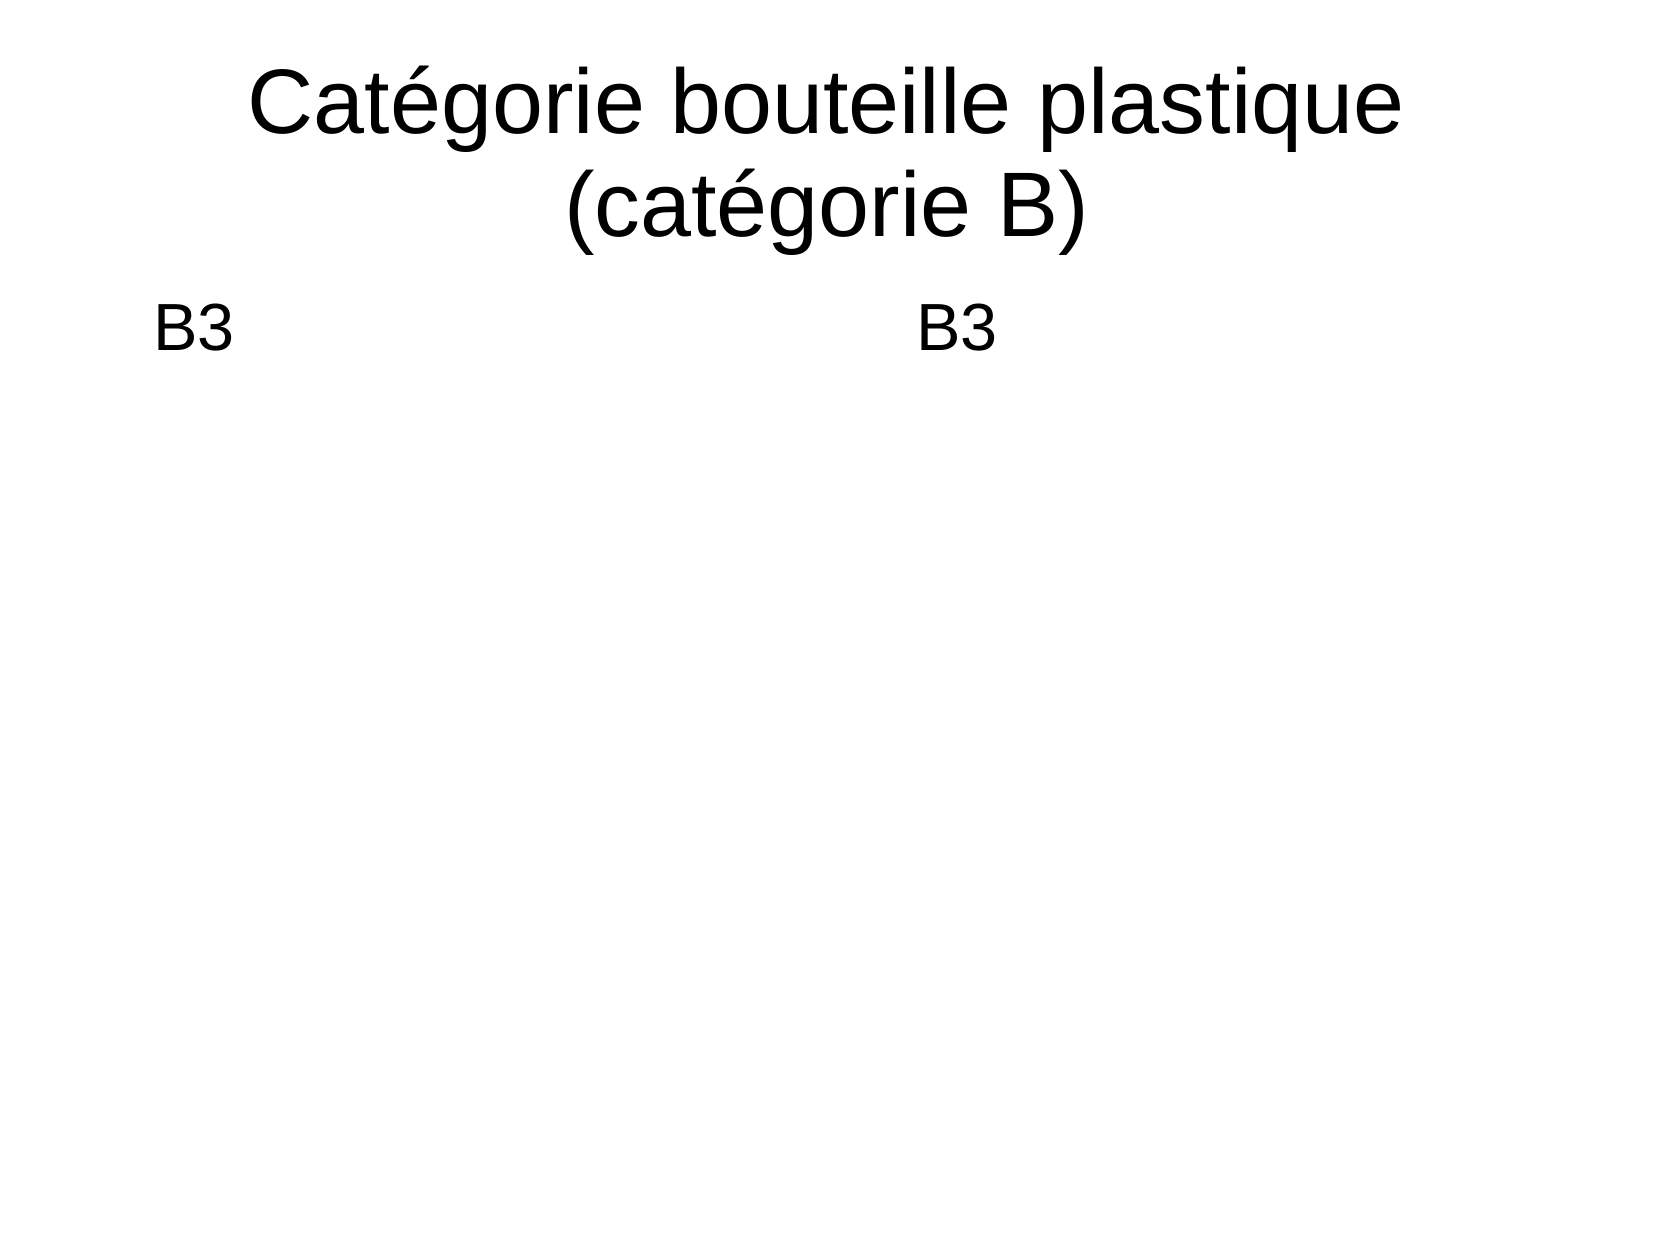

# Catégorie bouteille plastique (catégorie B)
B3
B3